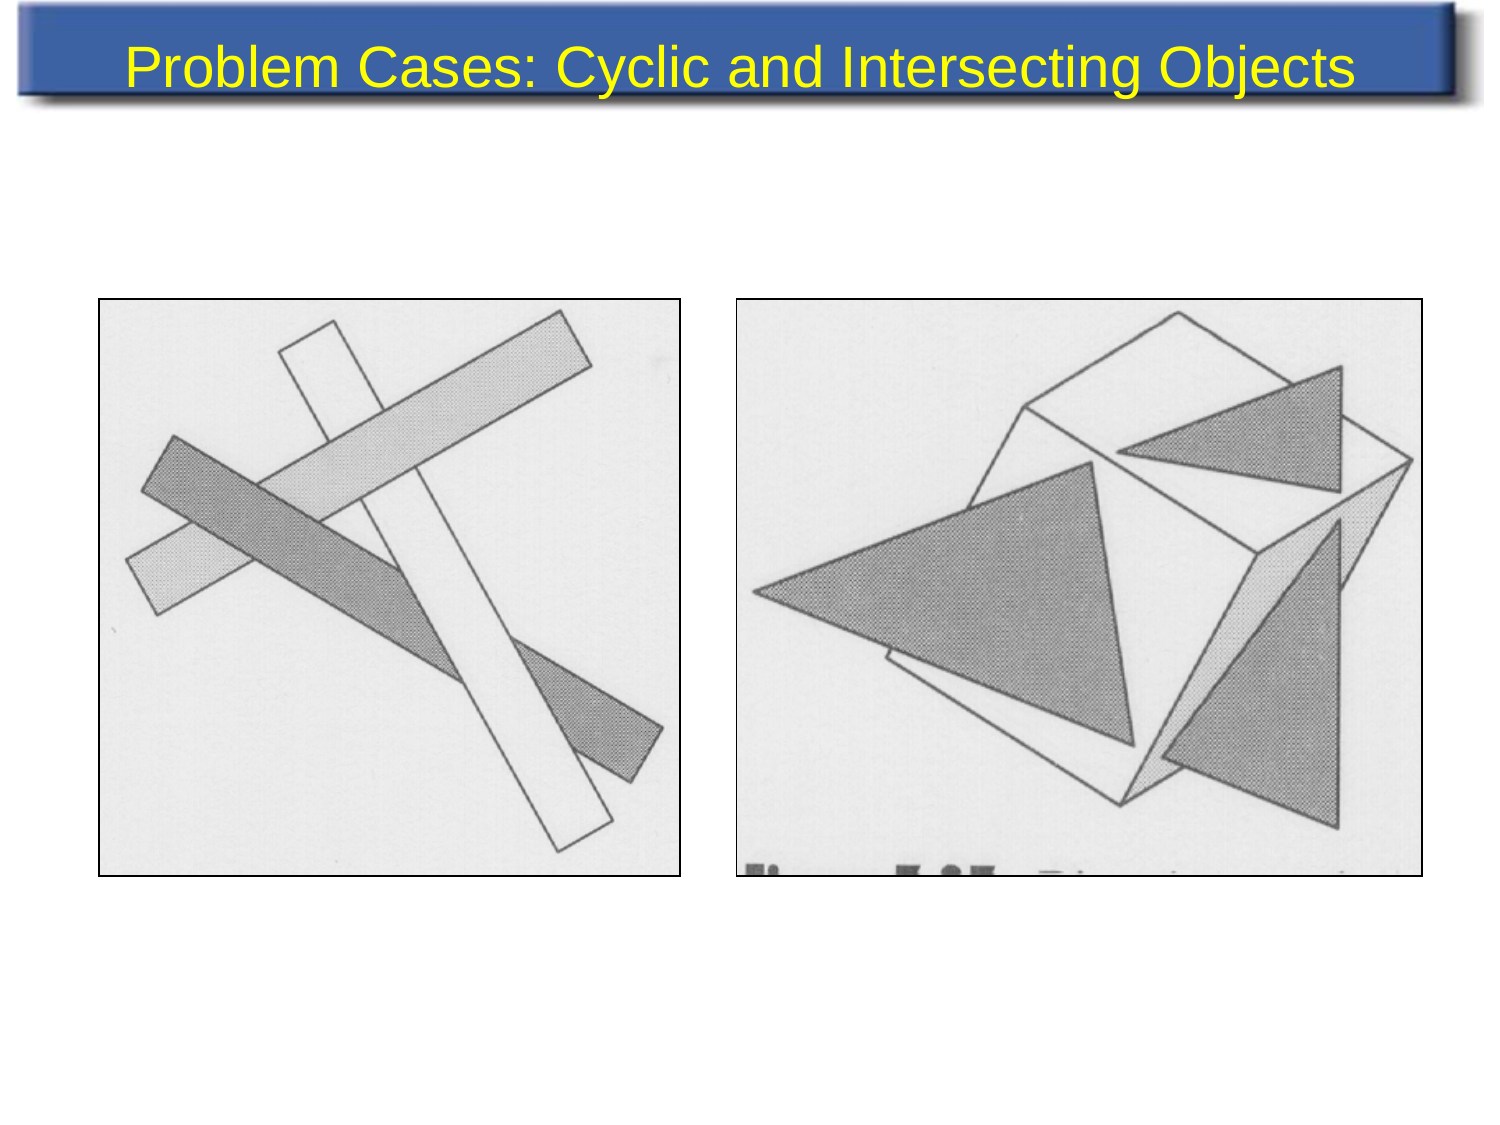

# Problem Cases: Cyclic and Intersecting Objects